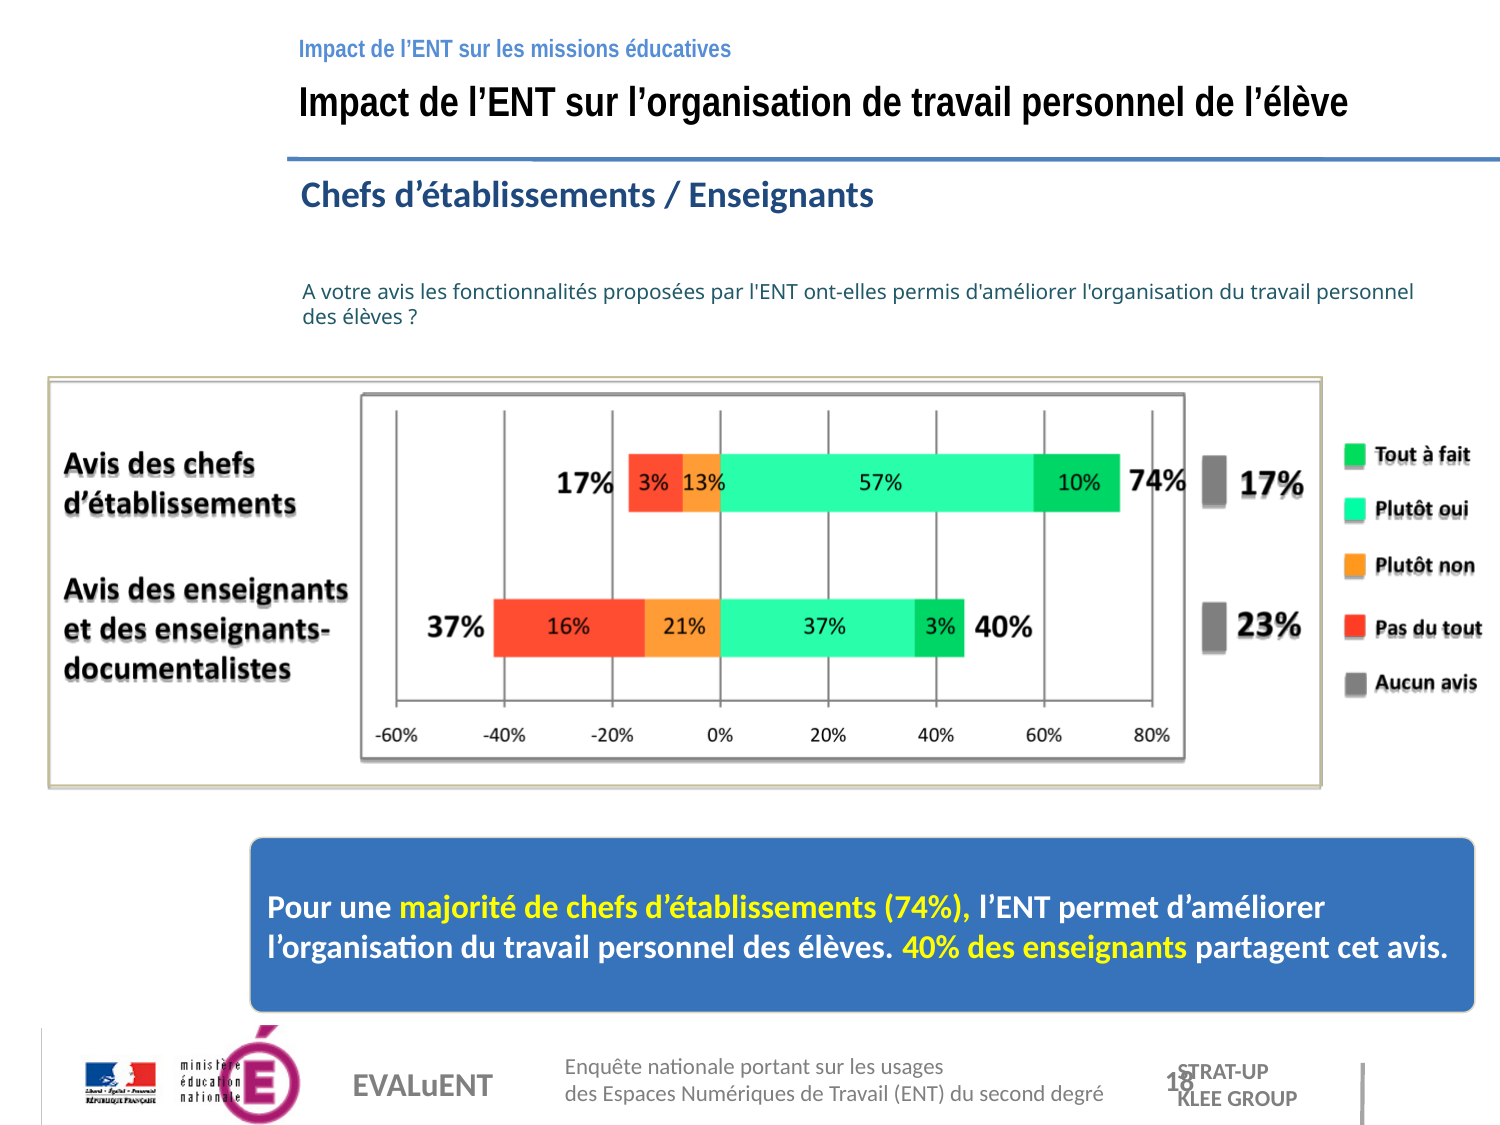

Impact de l’ENT sur les missions éducatives
Impact de l’ENT sur l’organisation de travail personnel de l’élève
Chefs d’établissements / Enseignants
A votre avis les fonctionnalités proposées par l'ENT ont-elles permis d'améliorer l'organisation du travail personnel des élèves ?
Pour une majorité de chefs d’établissements (74%), l’ENT permet d’améliorer l’organisation du travail personnel des élèves. 40% des enseignants partagent cet avis.